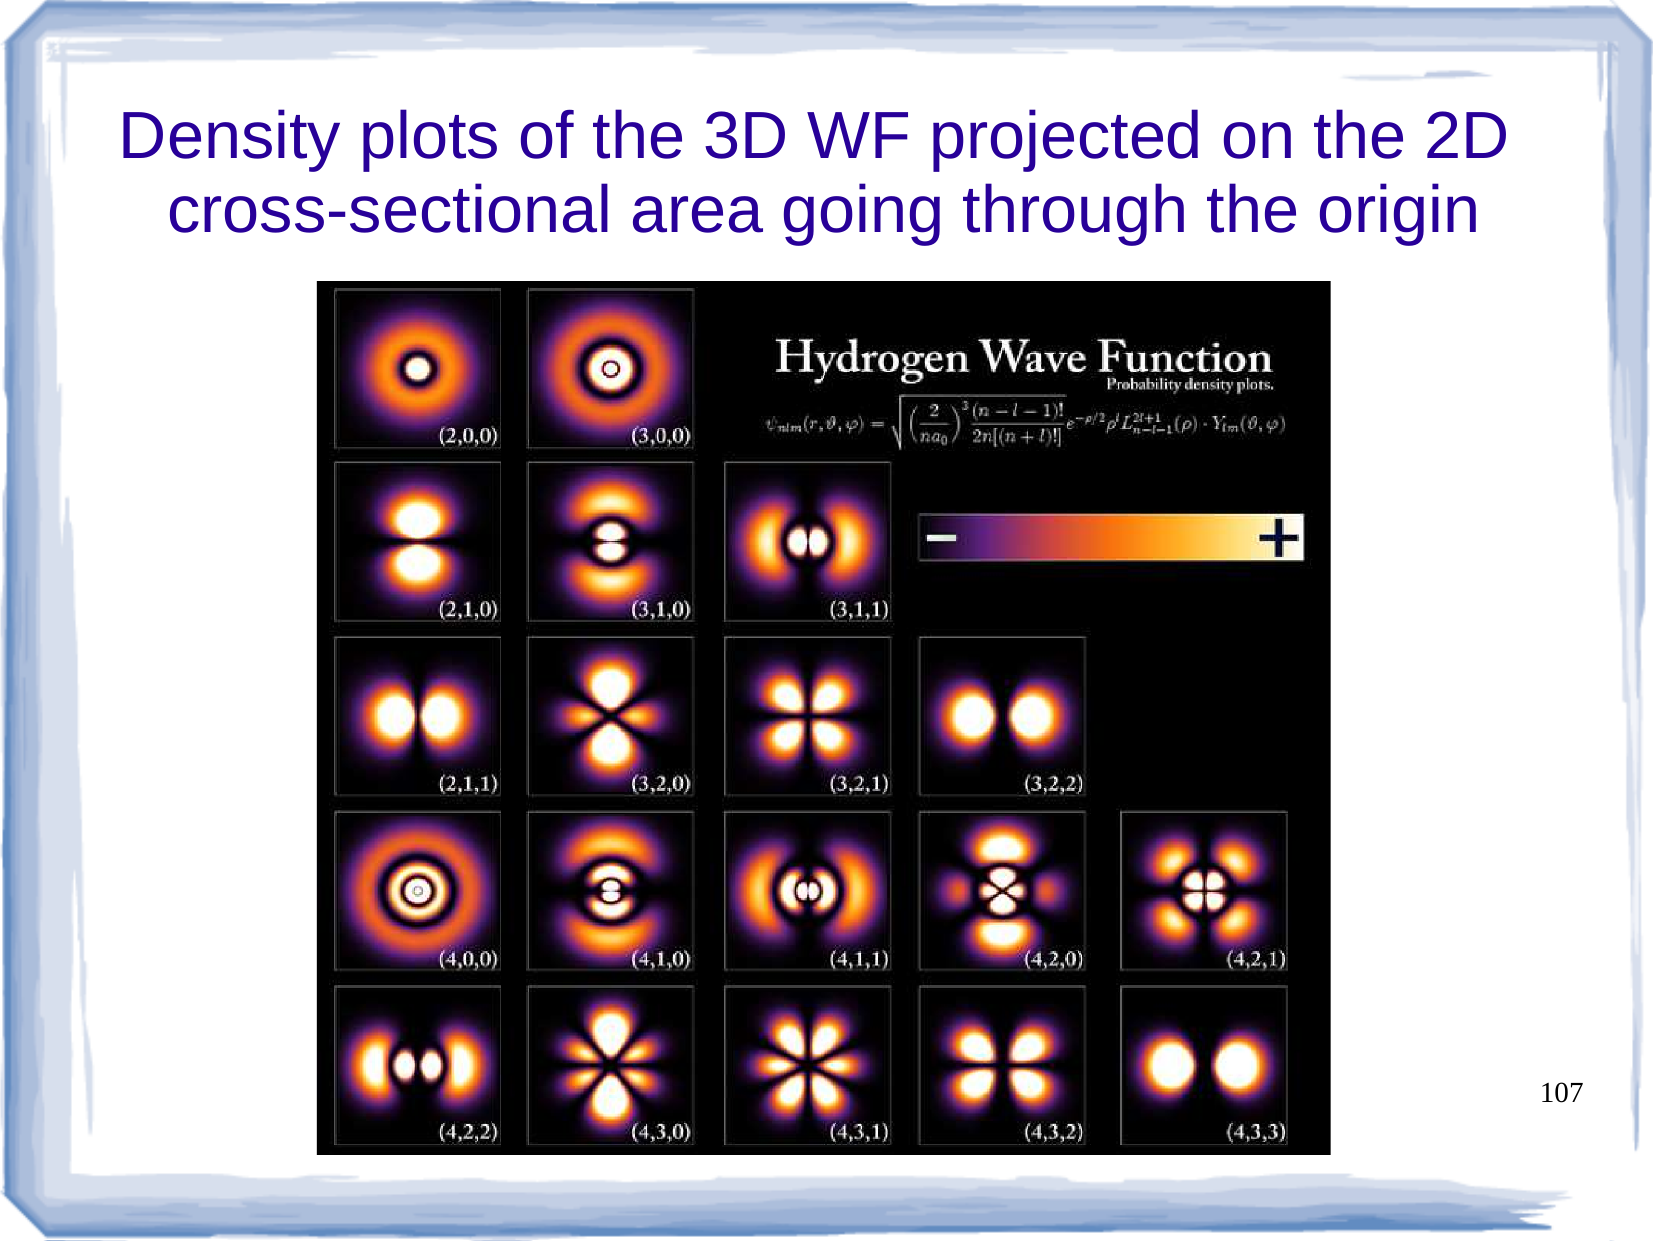

# Density plots of the 3D WF projected on the 2D cross-sectional area going through the origin
107